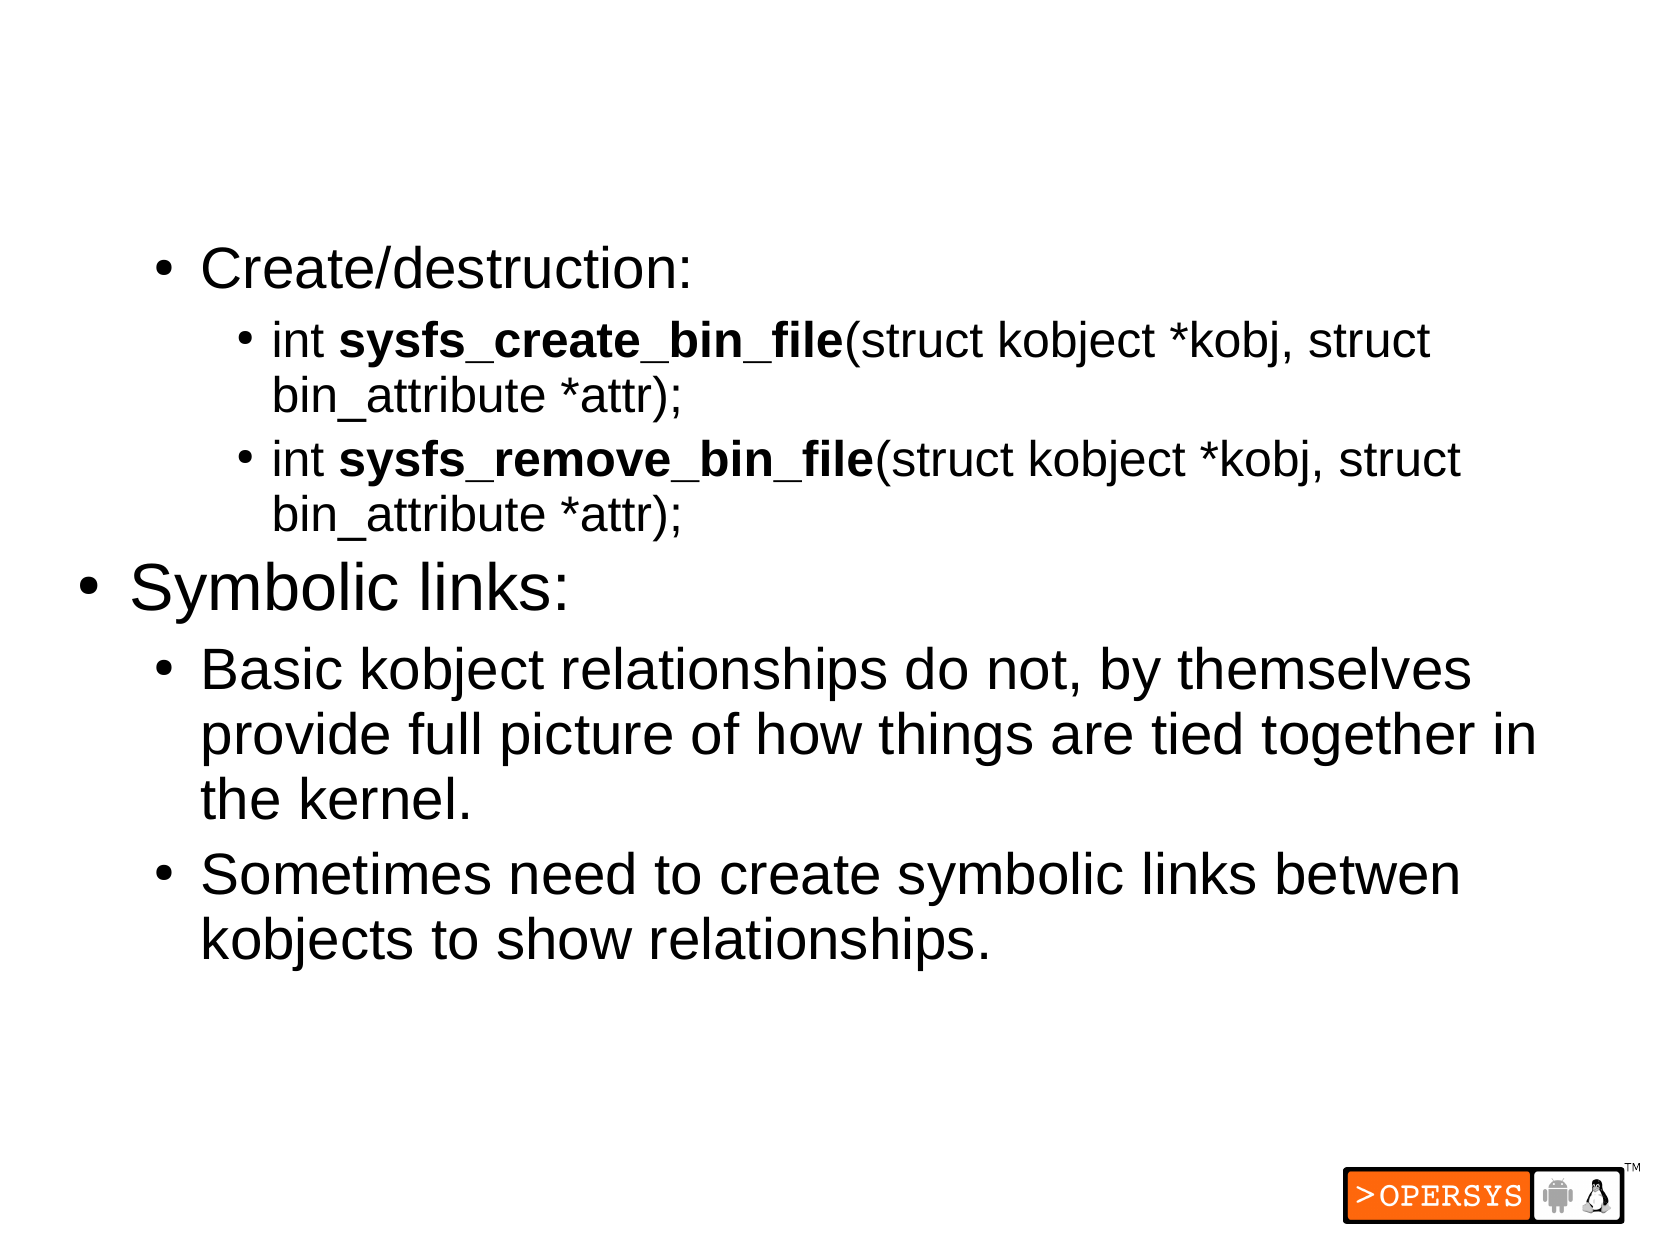

# Create/destruction:
int sysfs_create_bin_file(struct kobject *kobj, struct bin_attribute *attr);
int sysfs_remove_bin_file(struct kobject *kobj, struct bin_attribute *attr);
Symbolic links:
Basic kobject relationships do not, by themselves provide full picture of how things are tied together in the kernel.
Sometimes need to create symbolic links betwen kobjects to show relationships.